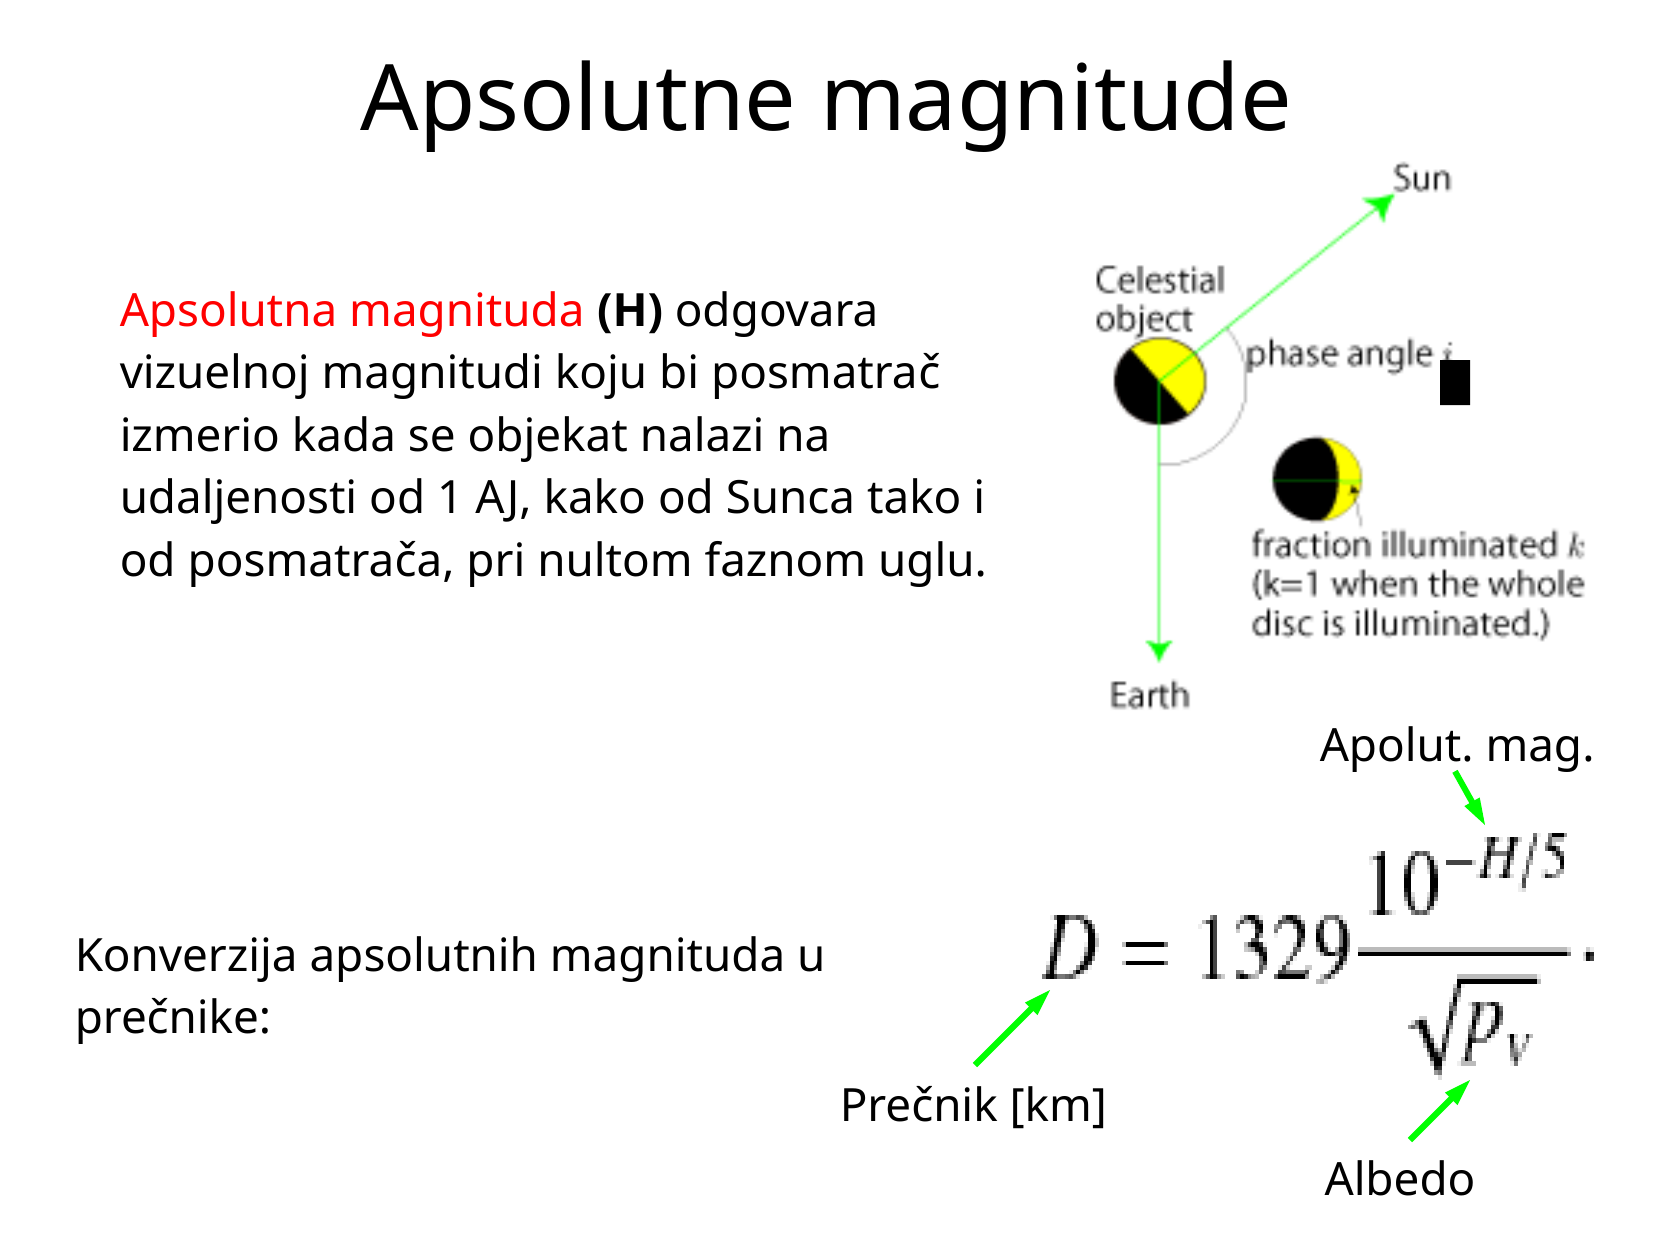

# Apsolutne magnitude
Apsolutna magnituda (H) odgovara vizuelnoj magnitudi koju bi posmatrač izmerio kada se objekat nalazi na udaljenosti od 1 AJ, kako od Sunca tako i od posmatrača, pri nultom faznom uglu.
Apolut. mag.
Konverzija apsolutnih magnituda u prečnike:
Prečnik [km]
Albedo